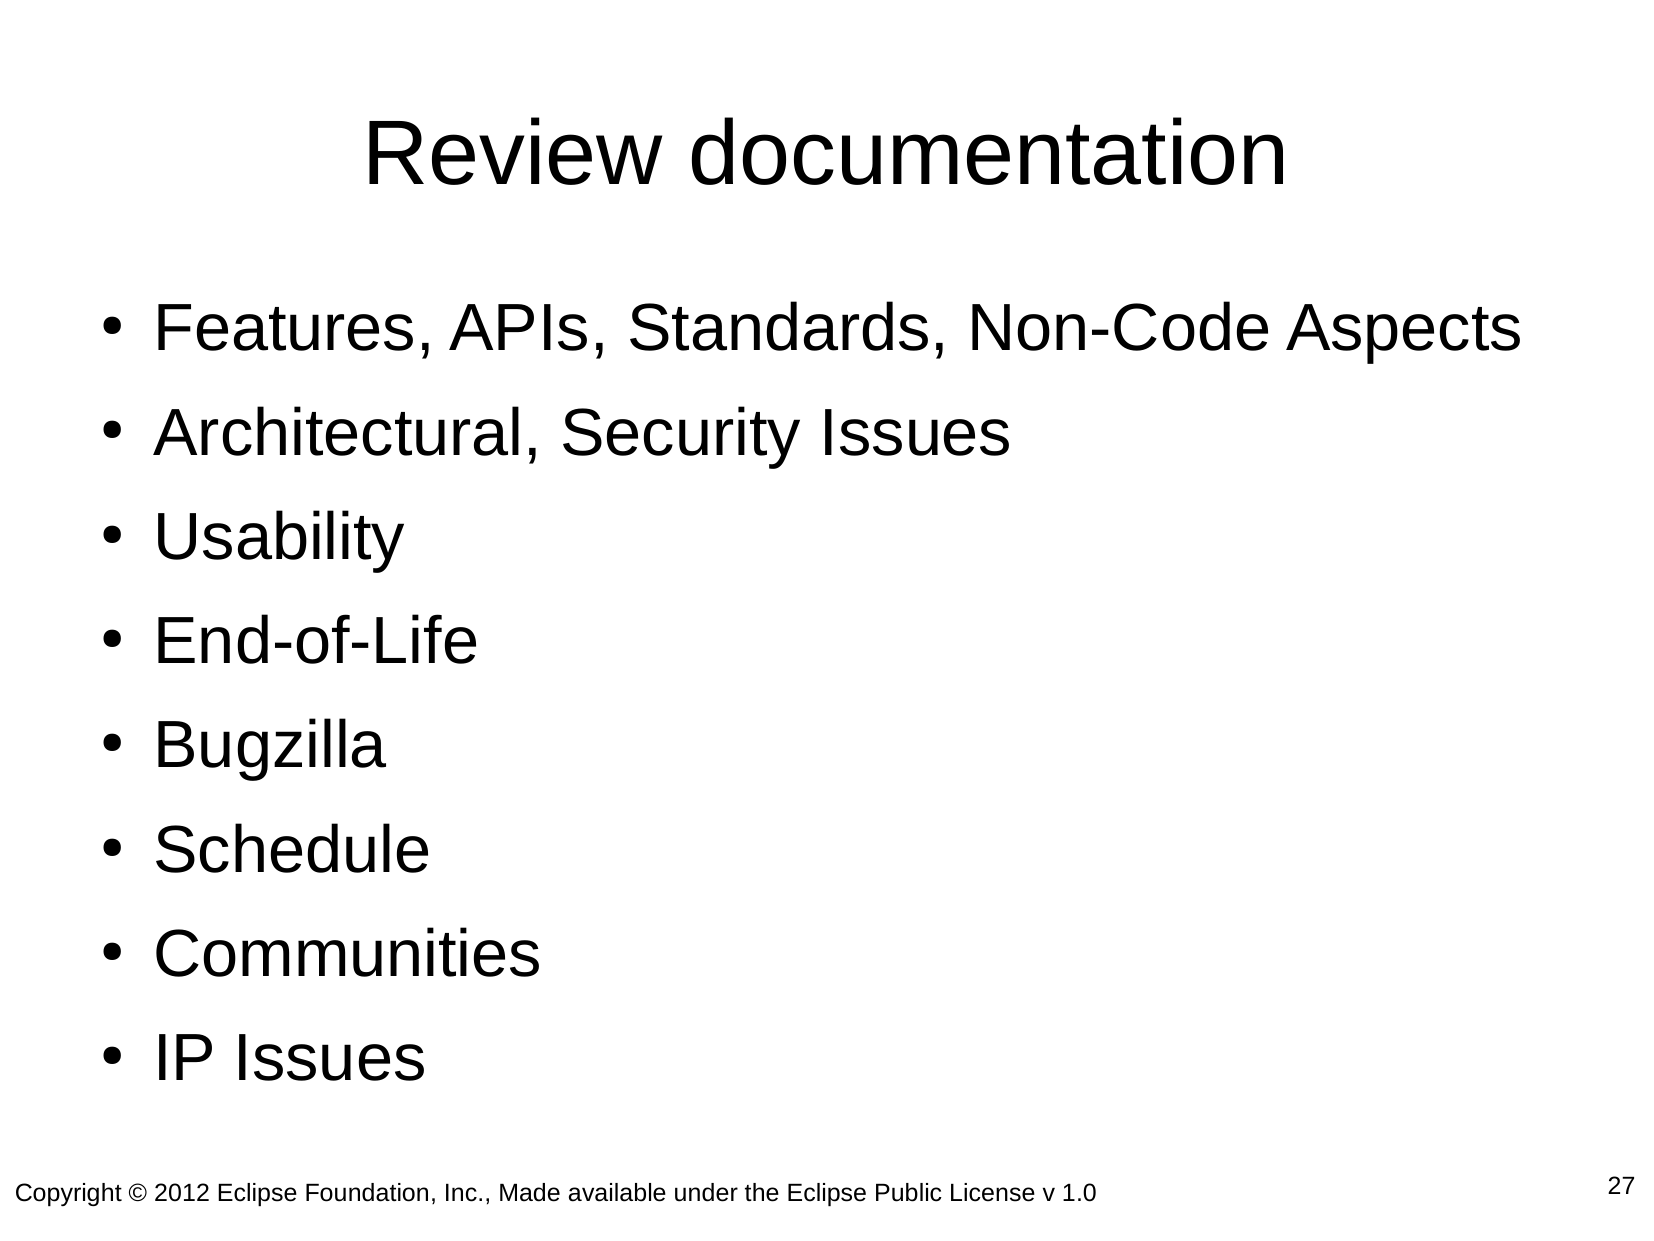

# Review documentation
Features, APIs, Standards, Non-Code Aspects
Architectural, Security Issues
Usability
End-of-Life
Bugzilla
Schedule
Communities
IP Issues
27